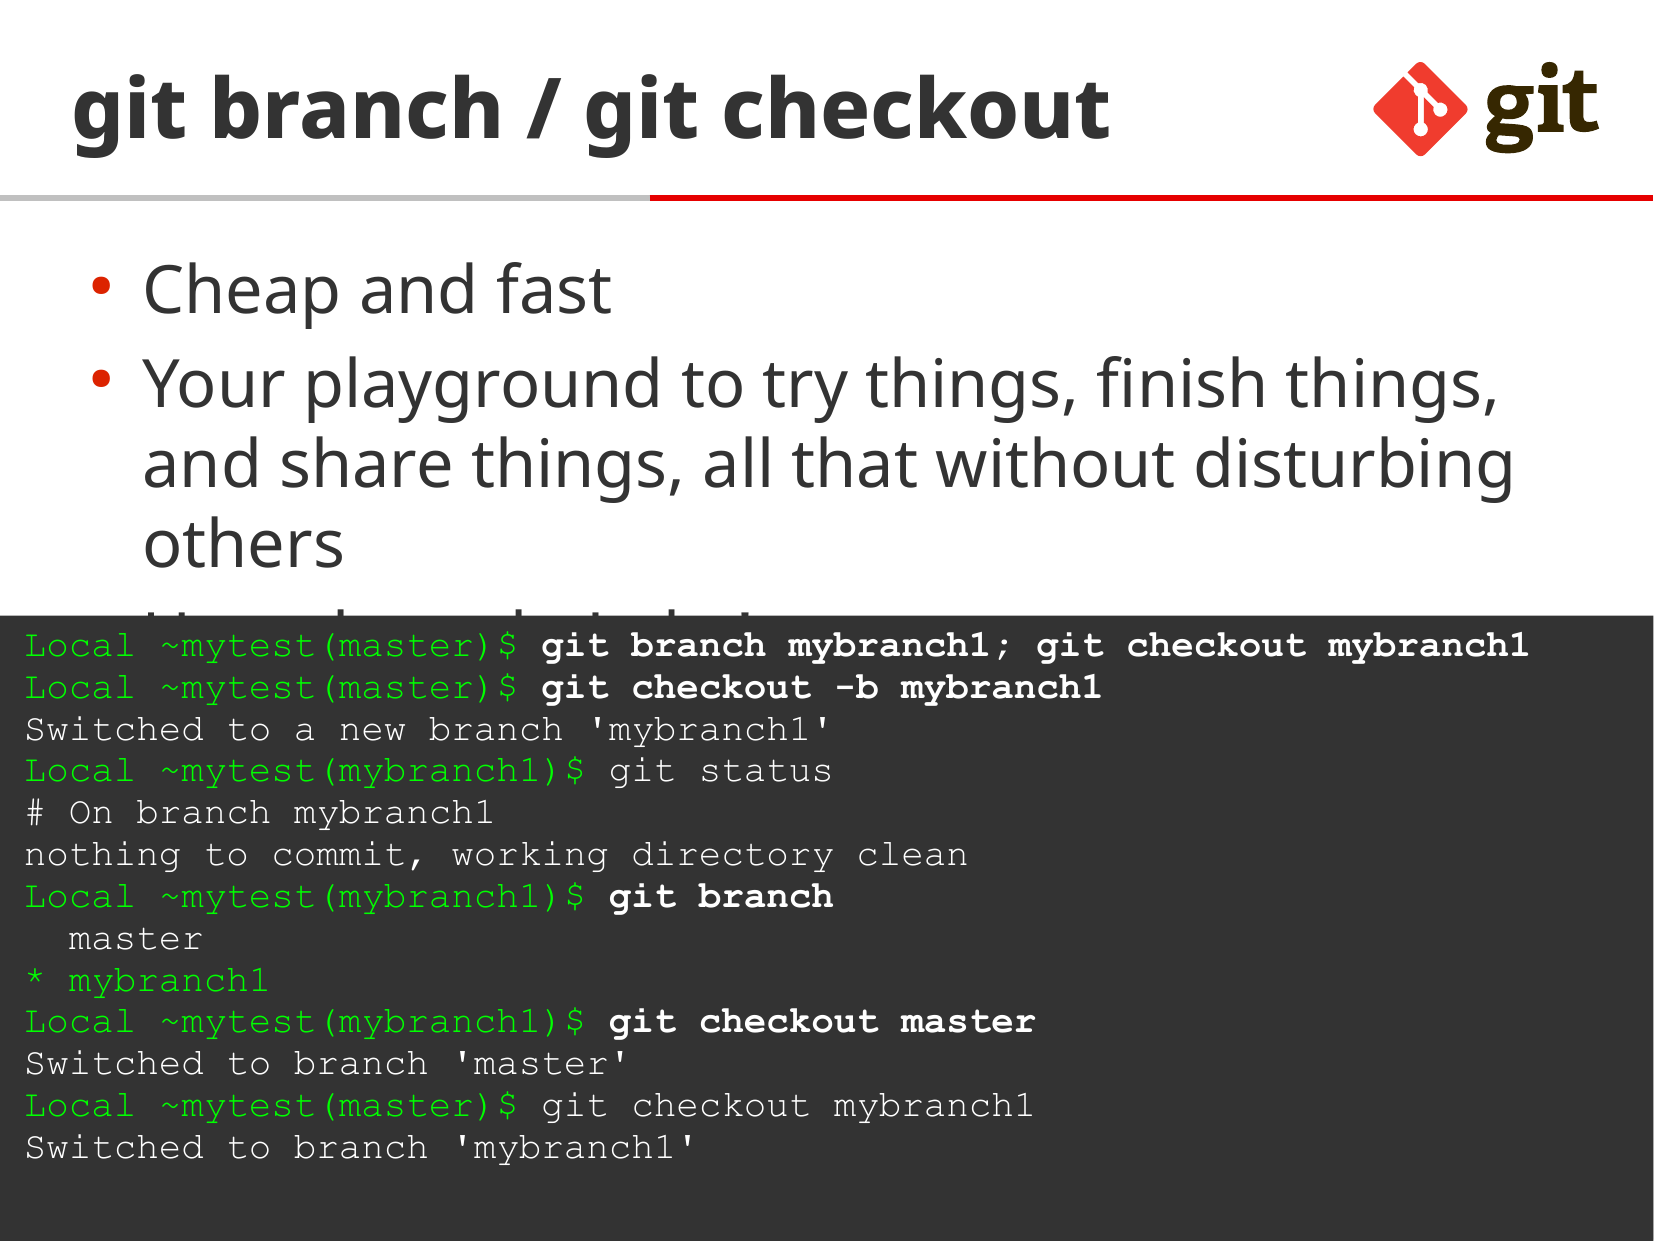

# git branch / git checkout
Cheap and fast
Your playground to try things, finish things, and share things, all that without disturbing others
Use a branch, Luke!
Local ~mytest(master)$ git branch mybranch1; git checkout mybranch1
Local ~mytest(master)$ git checkout -b mybranch1
Switched to a new branch 'mybranch1'
Local ~mytest(mybranch1)$ git status
# On branch mybranch1
nothing to commit, working directory clean
Local ~mytest(mybranch1)$ git branch
 master
* mybranch1
Local ~mytest(mybranch1)$ git checkout master
Switched to branch 'master'
Local ~mytest(master)$ git checkout mybranch1
Switched to branch 'mybranch1'
25